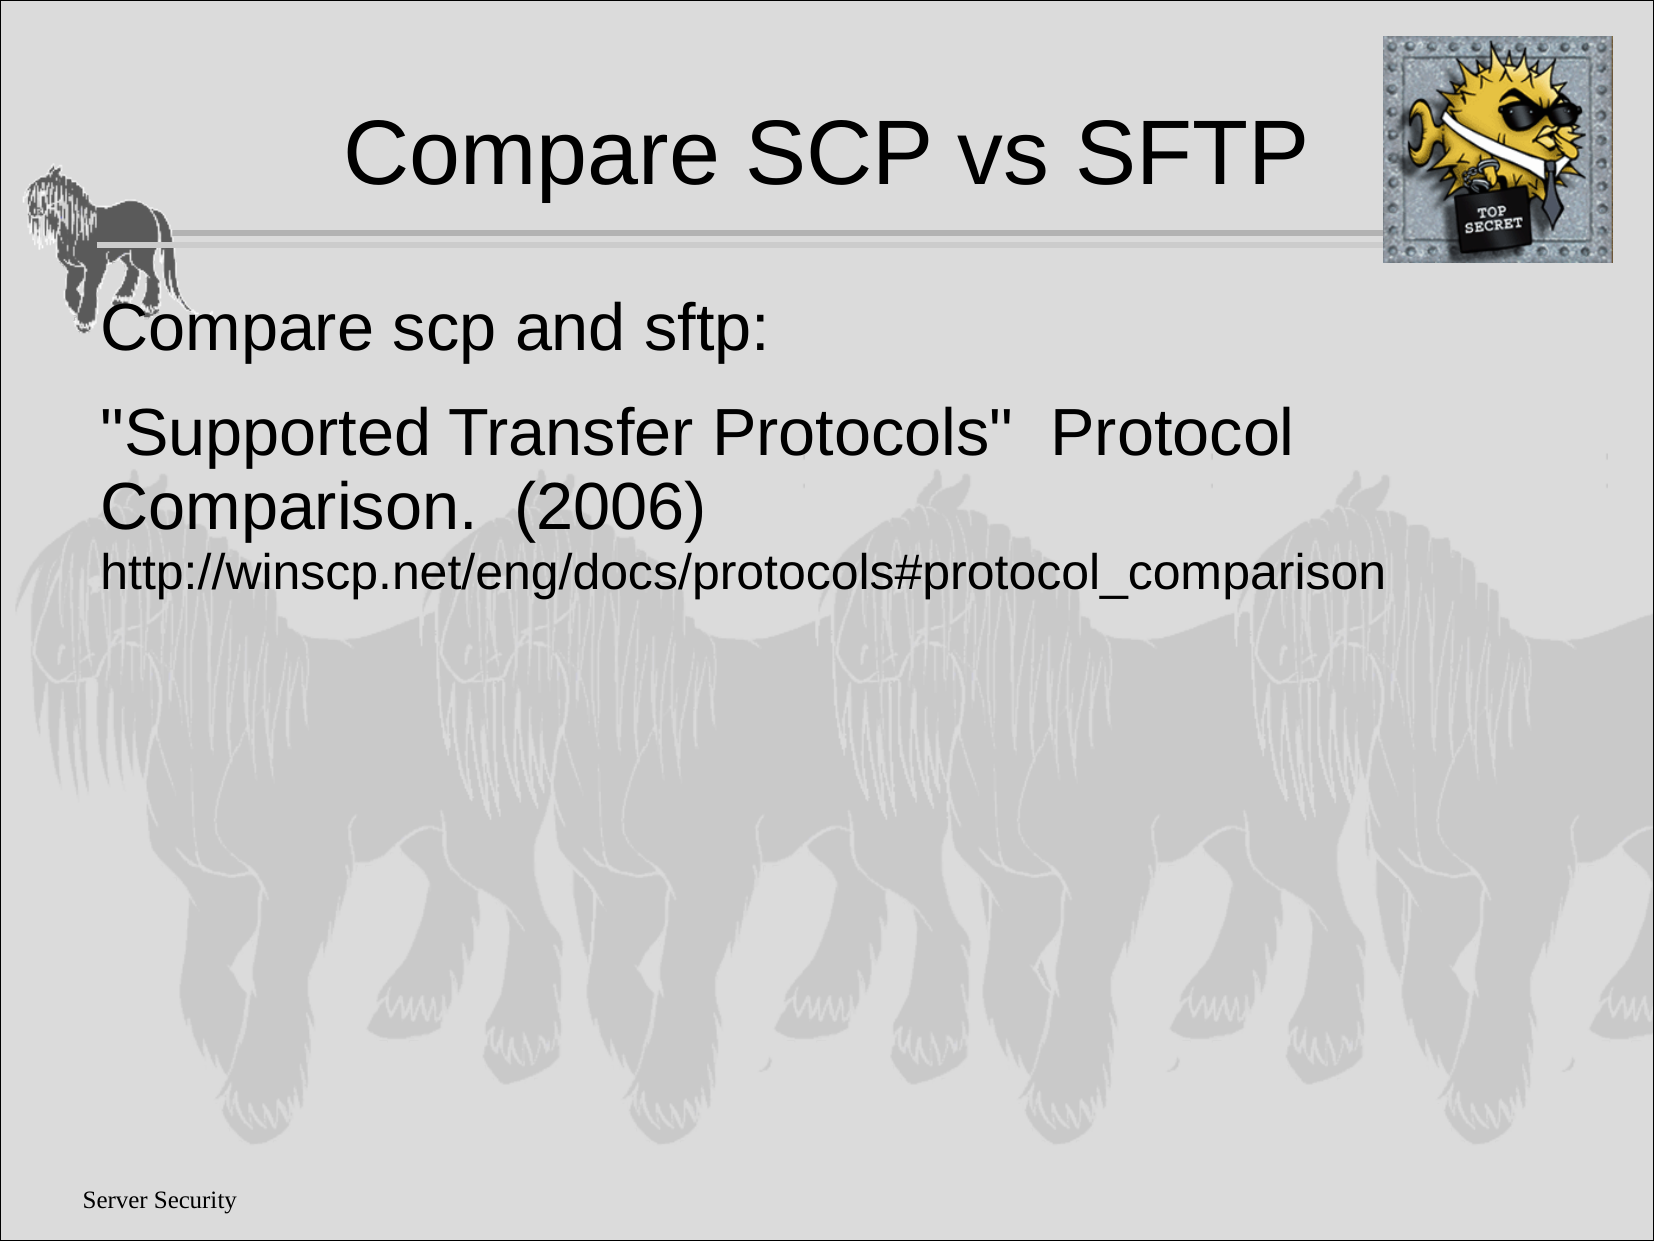

# Compare SCP vs SFTP
Compare scp and sftp:
"Supported Transfer Protocols" Protocol Comparison. (2006)
http://winscp.net/eng/docs/protocols#protocol_comparison